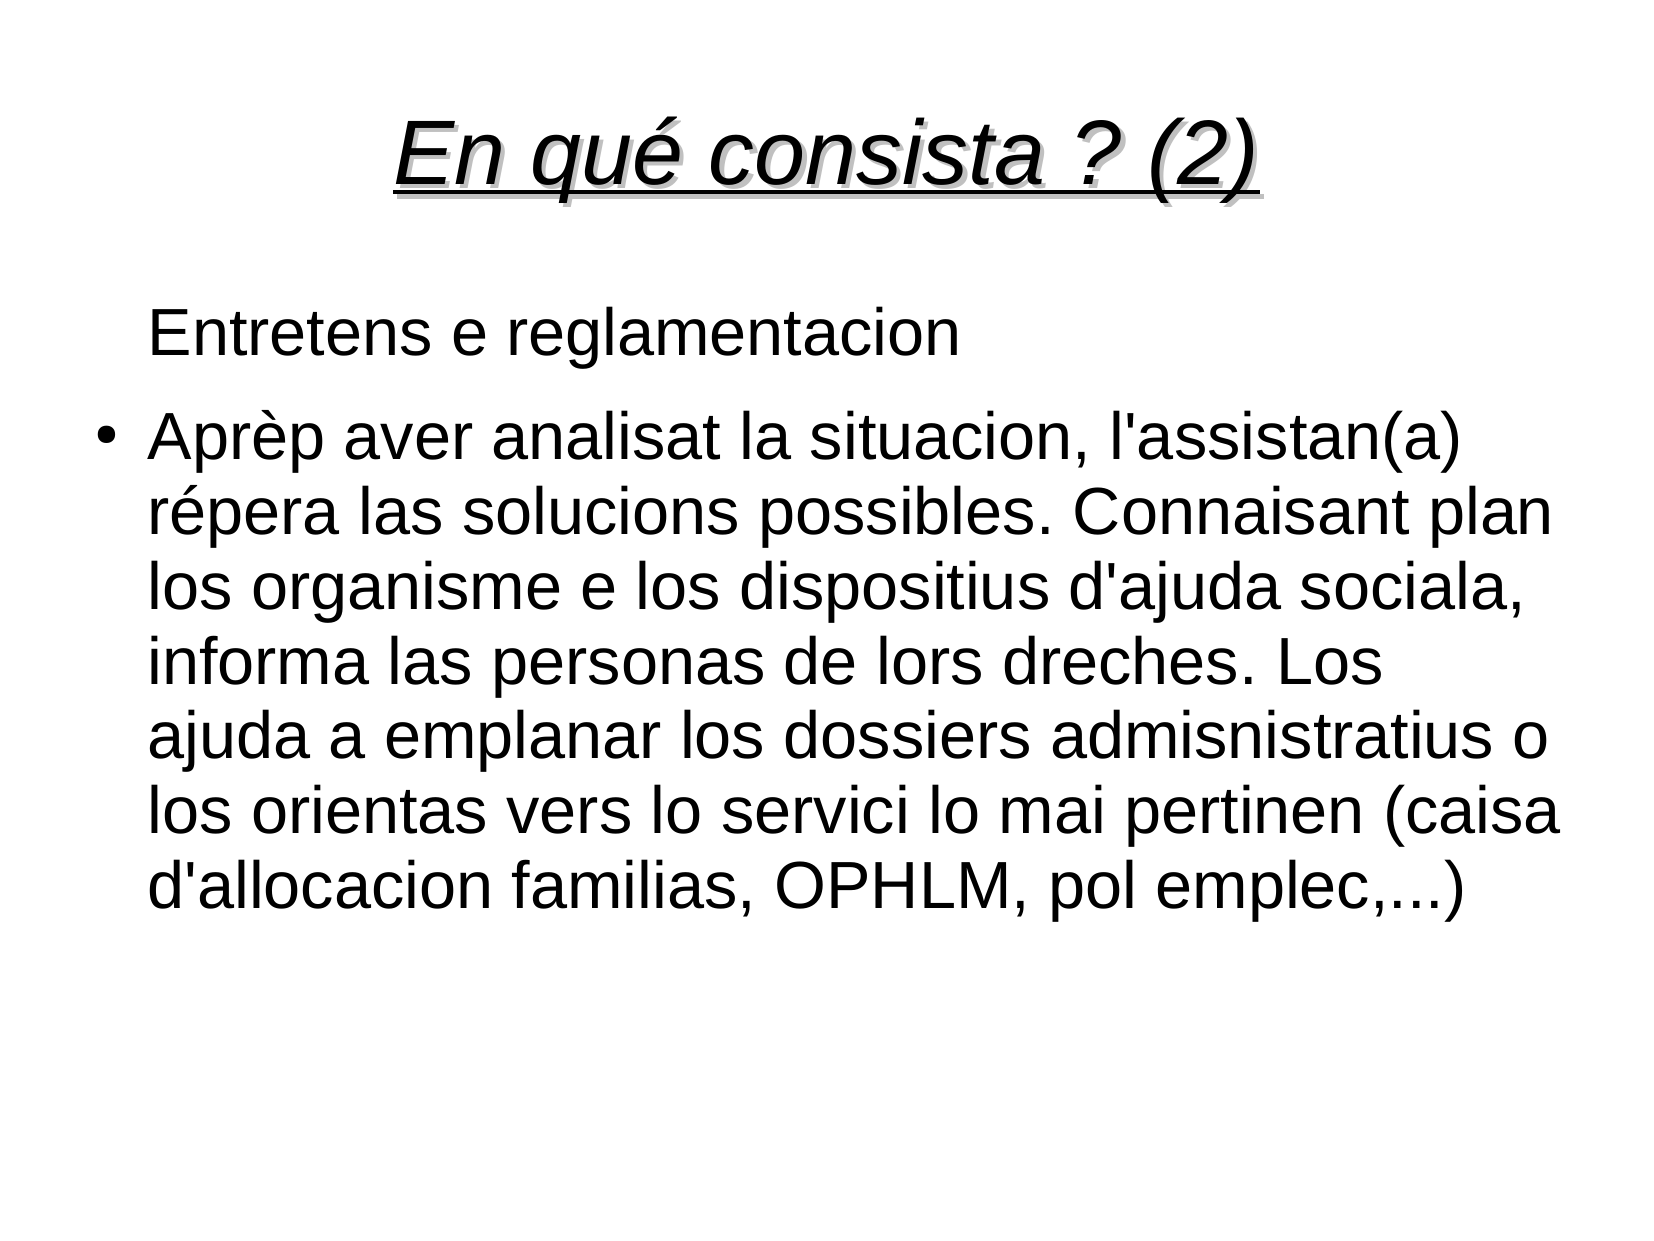

# En qué consista ? (2)
Entretens e reglamentacion
Aprèp aver analisat la situacion, l'assistan(a) répera las solucions possibles. Connaisant plan los organisme e los dispositius d'ajuda sociala, informa las personas de lors dreches. Los ajuda a emplanar los dossiers admisnistratius o los orientas vers lo servici lo mai pertinen (caisa d'allocacion familias, OPHLM, pol emplec,...)